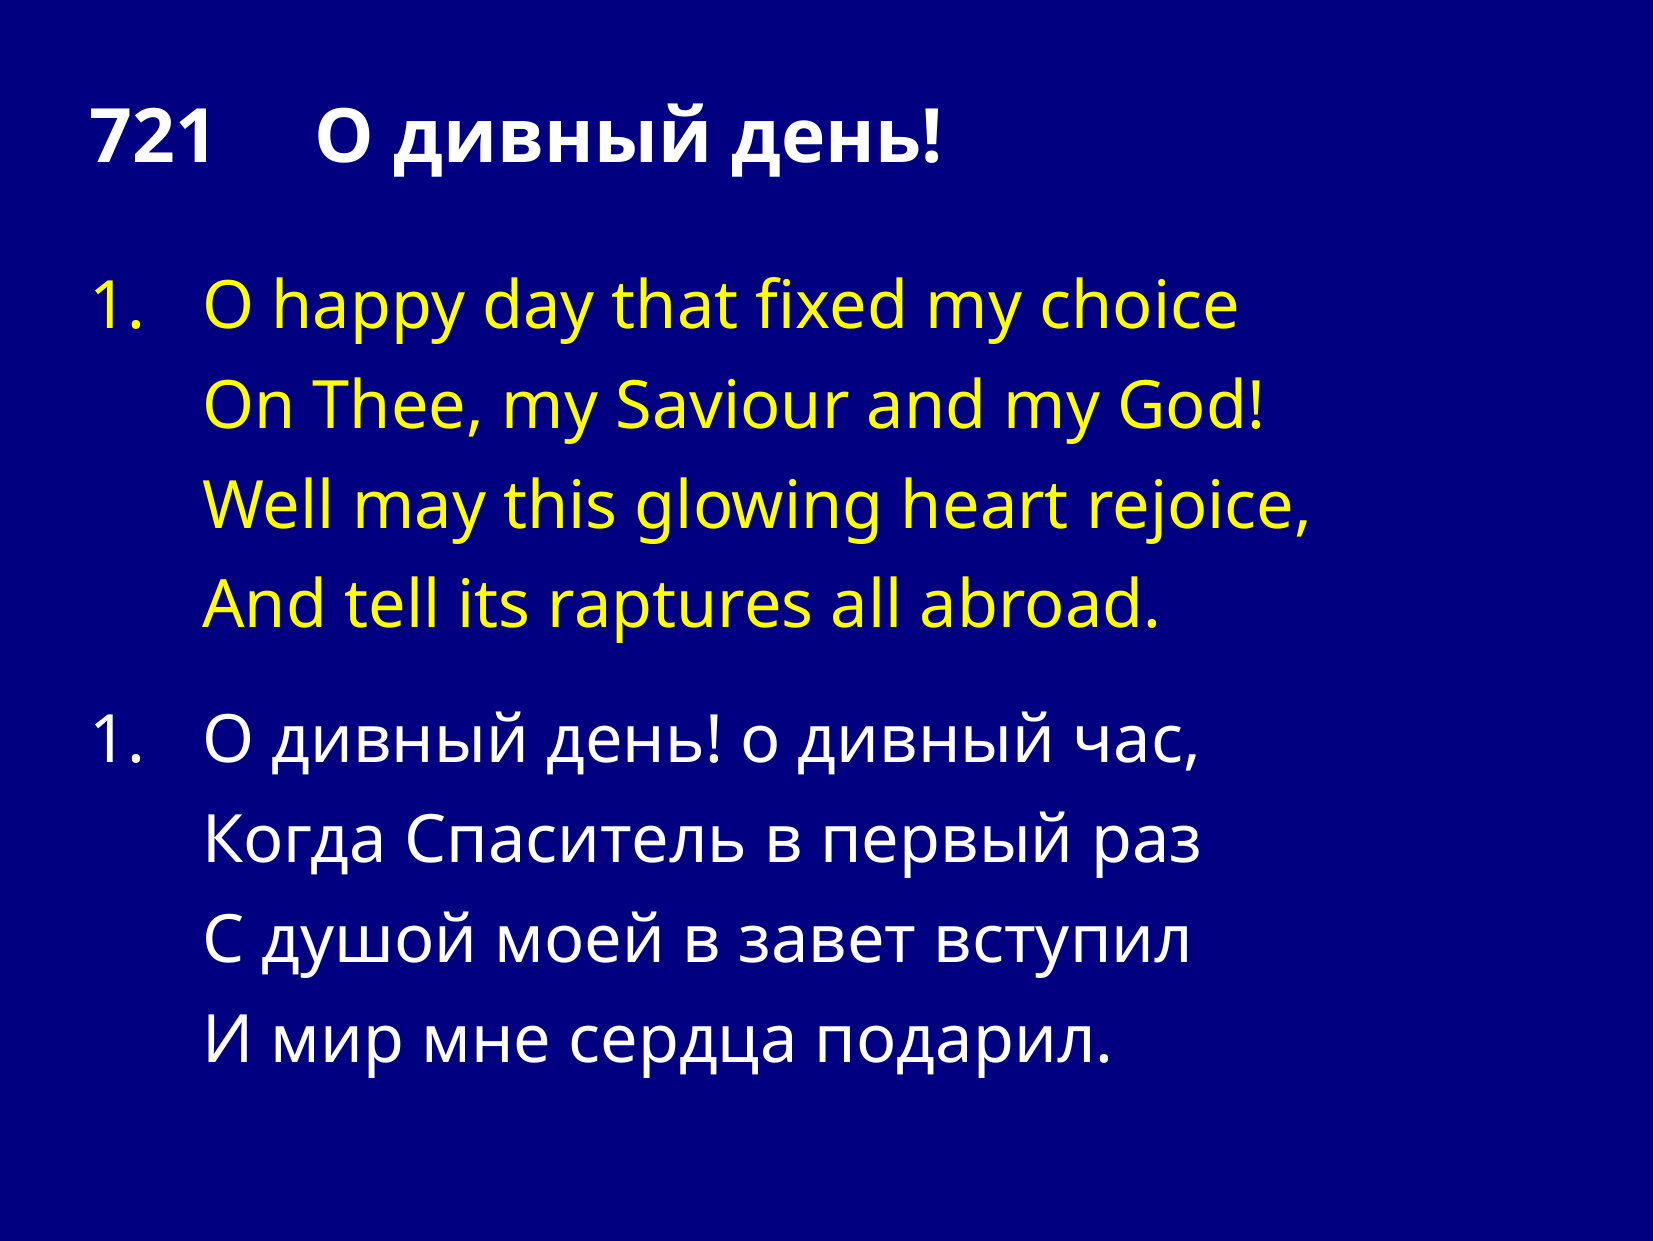

721	О дивный день!
1.	O happy day that fixed my choice
	On Thee, my Saviour and my God!
	Well may this glowing heart rejoice,
	And tell its raptures all abroad.
1.	О дивный день! о дивный час,
	Когда Спаситель в первый раз
	С душой моей в завет вступил
	И мир мне сердца подарил.